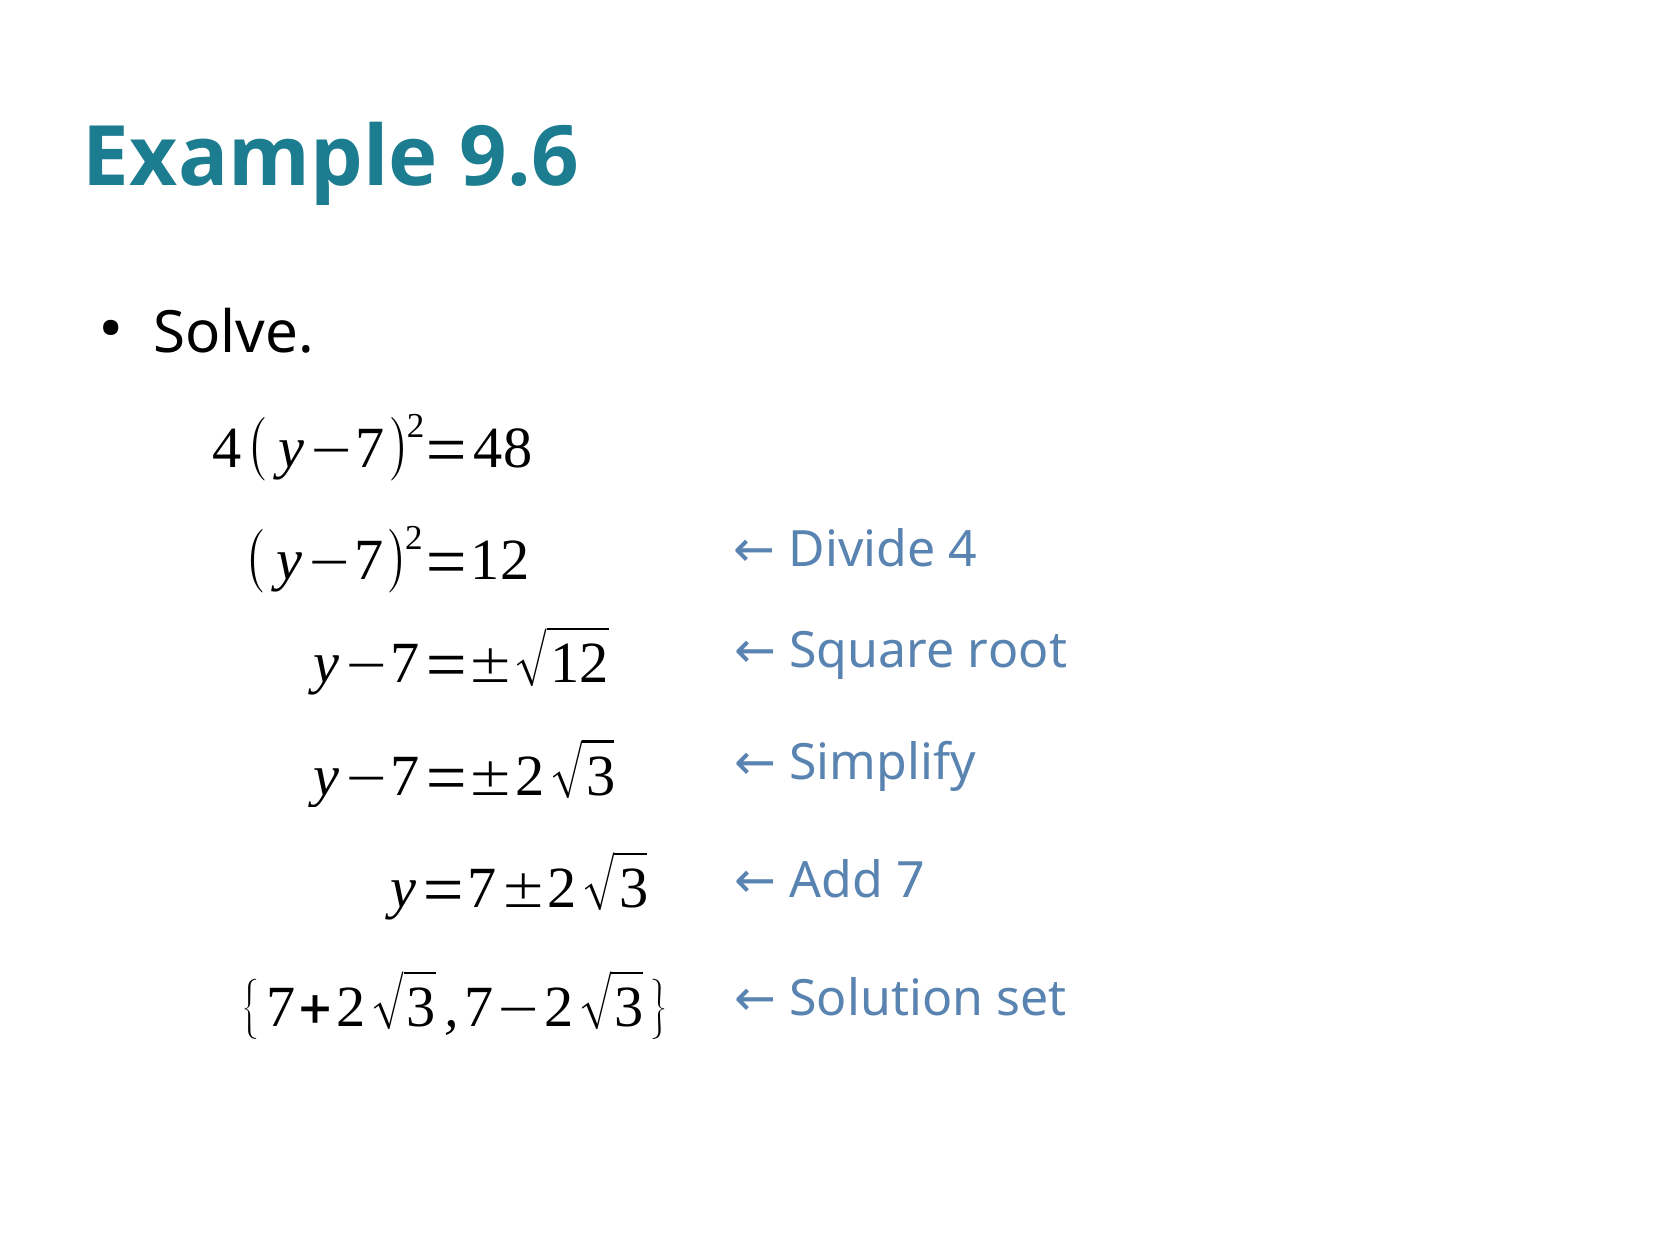

# Example 9.6
Solve.
← Divide 4
← Square root
← Simplify
← Add 7
← Solution set